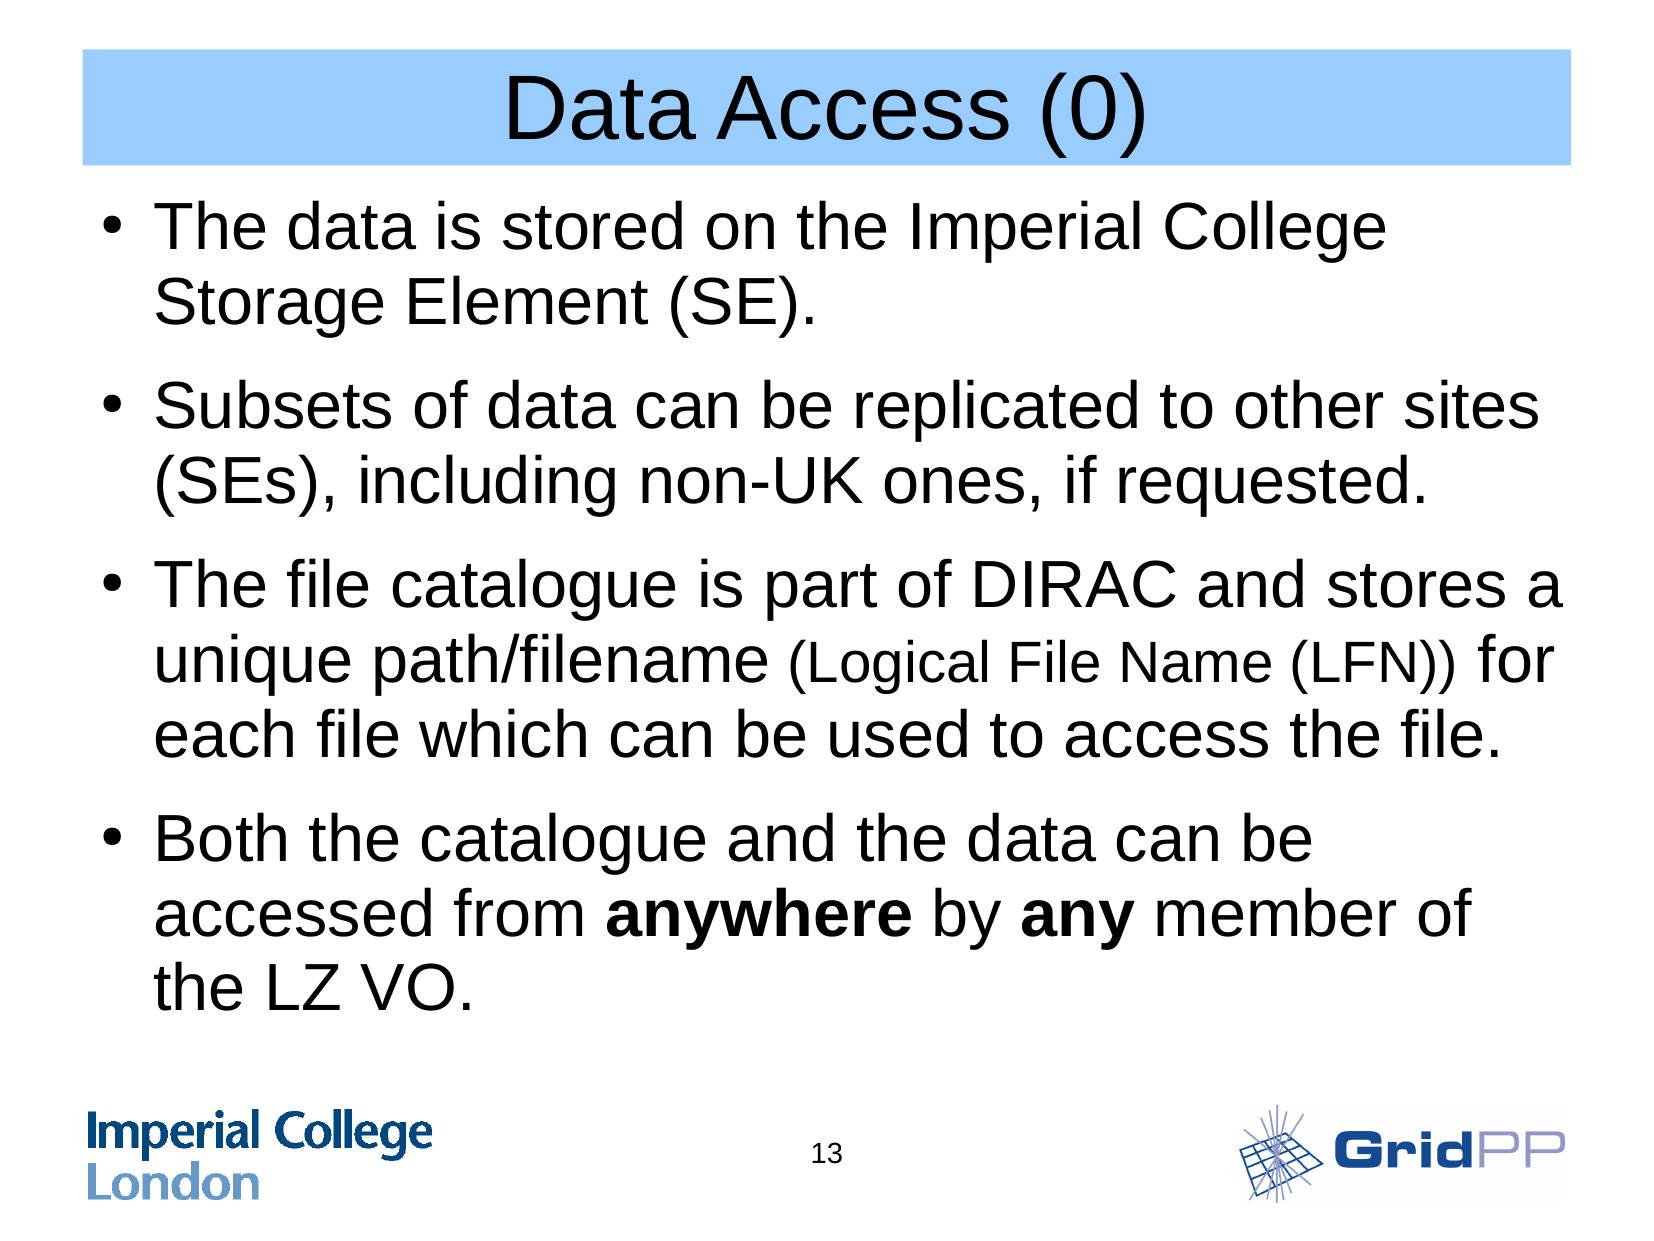

# Data Access (0)
The data is stored on the Imperial College Storage Element (SE).
Subsets of data can be replicated to other sites (SEs), including non-UK ones, if requested.
The file catalogue is part of DIRAC and stores a unique path/filename (Logical File Name (LFN)) for each file which can be used to access the file.
Both the catalogue and the data can be accessed from anywhere by any member of the LZ VO.